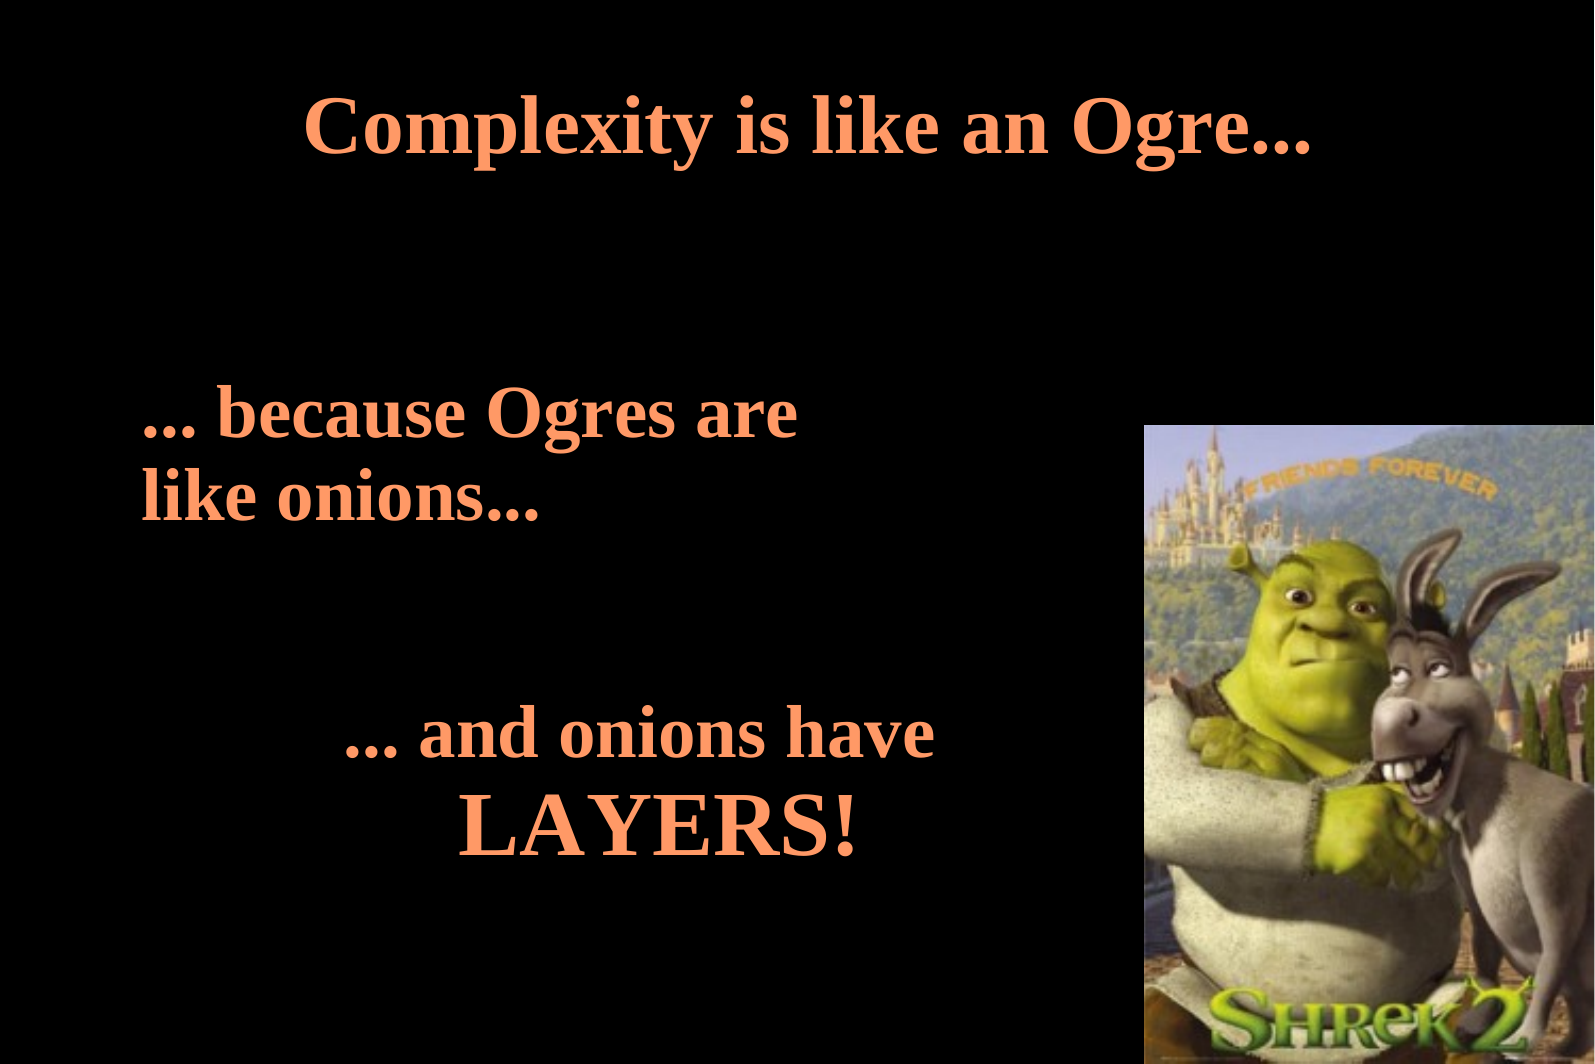

Complexity is like an Ogre...
... because Ogres are
like onions...
... and onions have
 LAYERS!